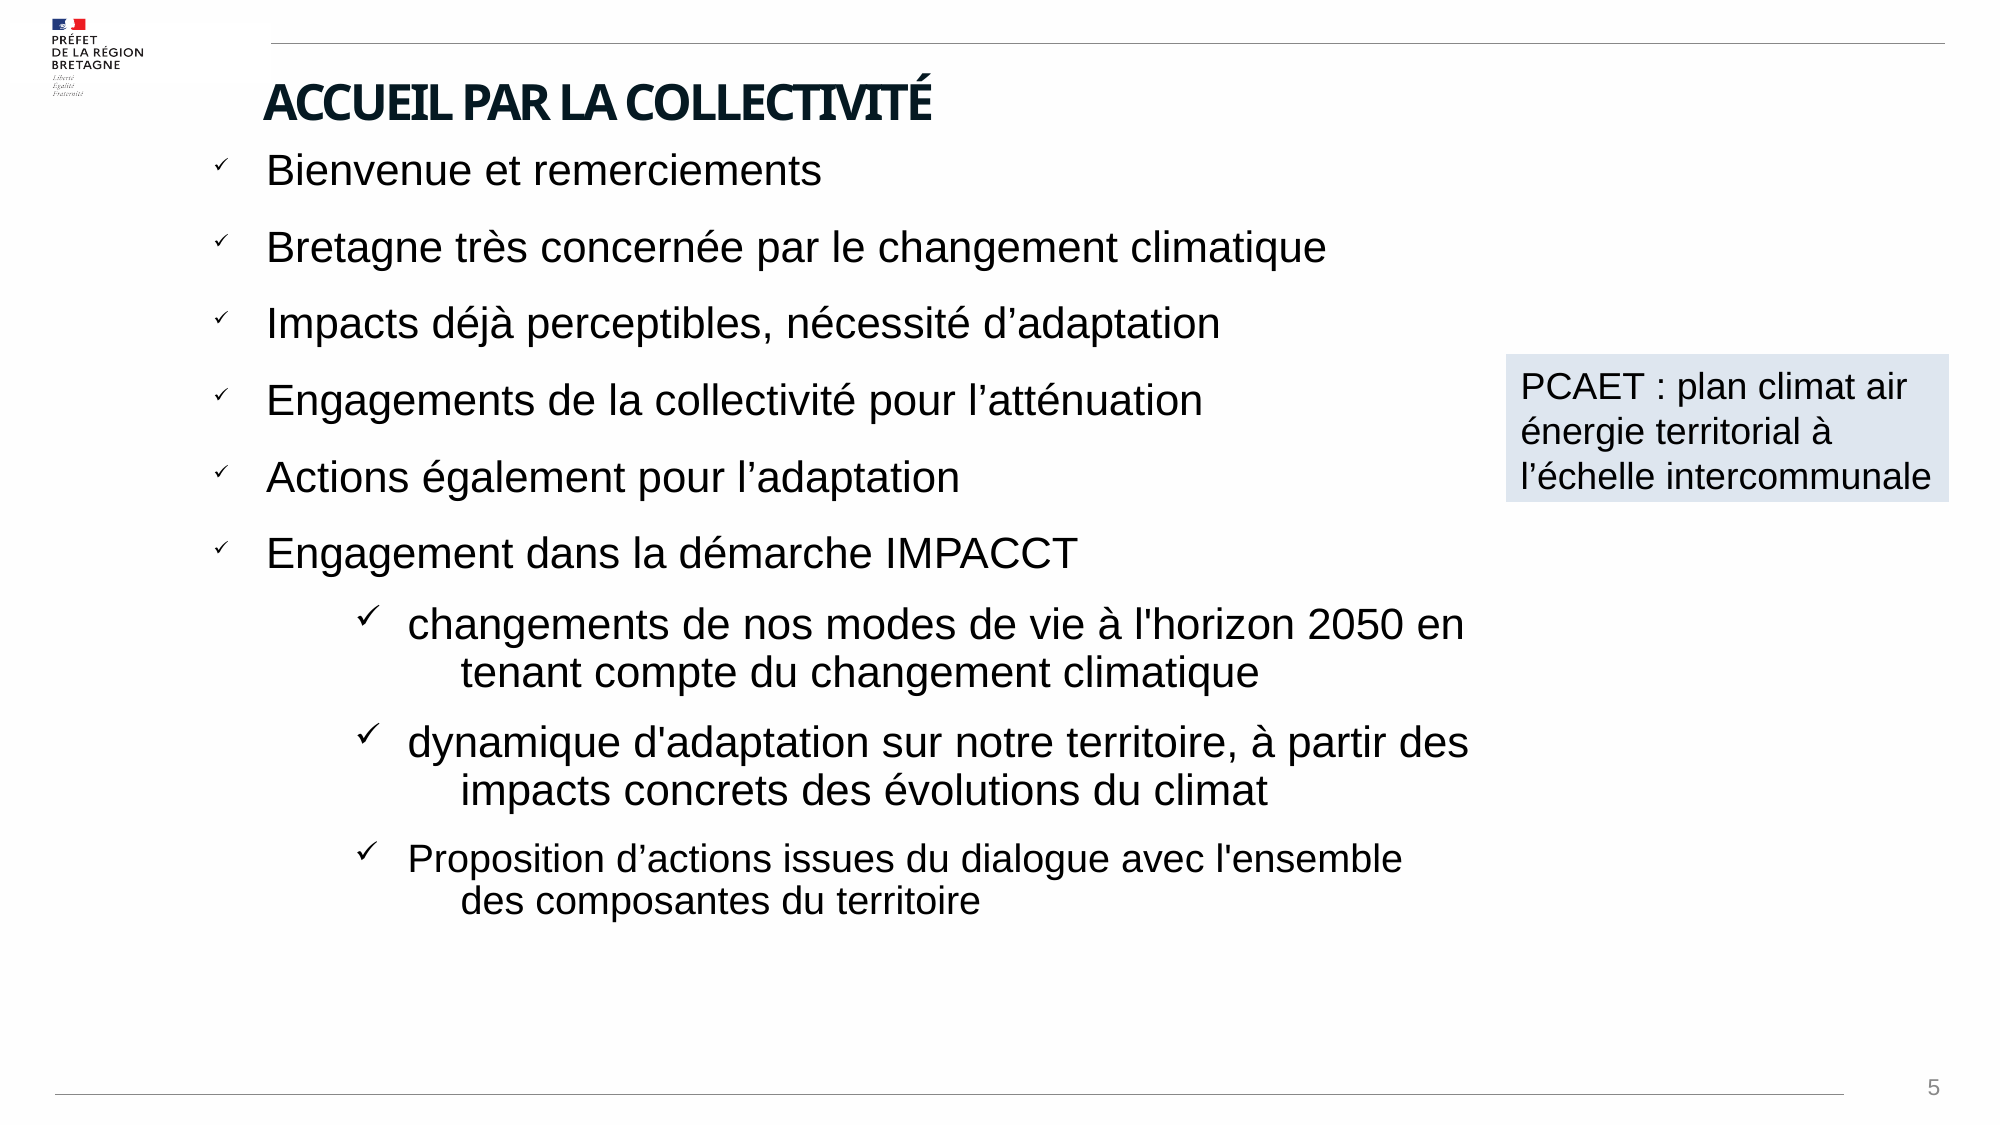

Accueil par la collectivité
Bienvenue et remerciements
Bretagne très concernée par le changement climatique
Impacts déjà perceptibles, nécessité d’adaptation
Engagements de la collectivité pour l’atténuation
Actions également pour l’adaptation
Engagement dans la démarche IMPACCT
changements de nos modes de vie à l'horizon 2050 en tenant compte du changement climatique
dynamique d'adaptation sur notre territoire, à partir des impacts concrets des évolutions du climat
Proposition d’actions issues du dialogue avec l'ensemble des composantes du territoire
PCAET : plan climat air énergie territorial à l’échelle intercommunale